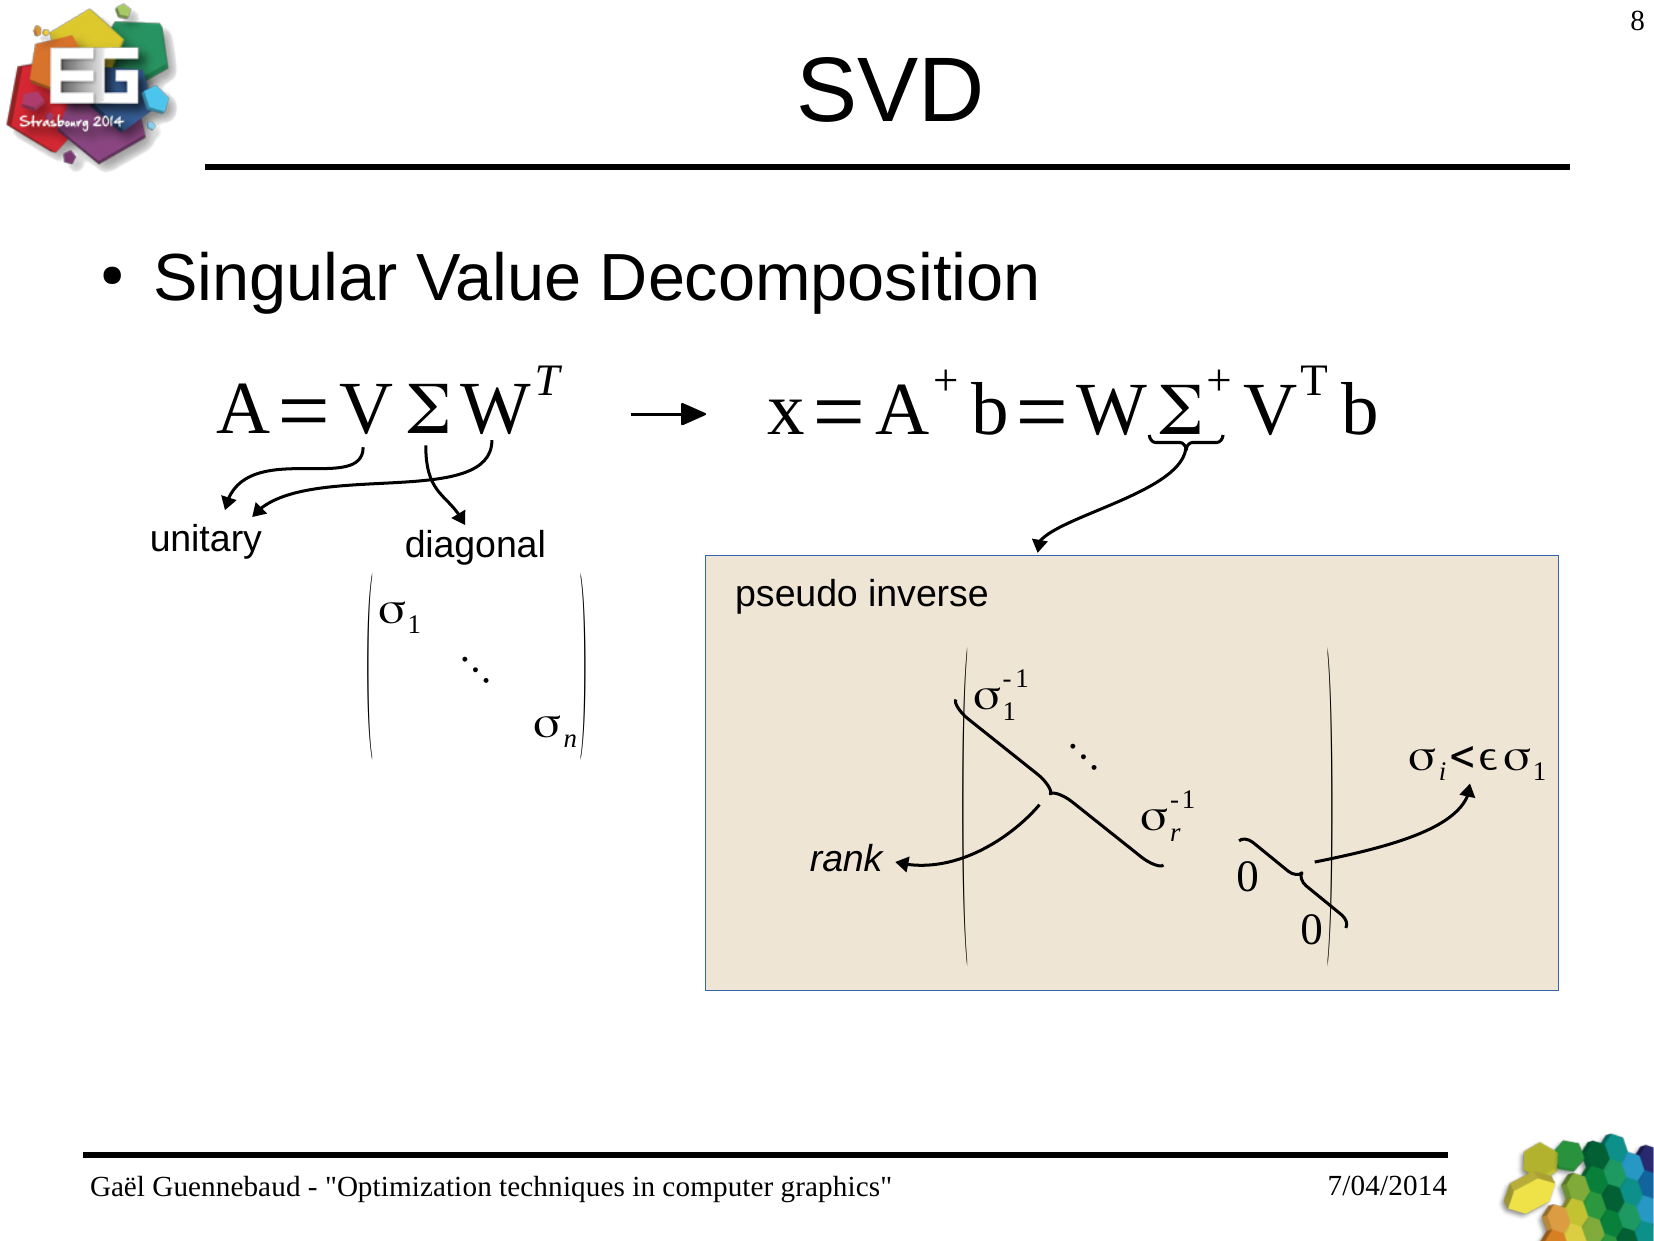

8
# SVD
Singular Value Decomposition
pseudo inverse
rank
unitary
diagonal
7/04/2014
Gaël Guennebaud - "Optimization techniques in computer graphics"